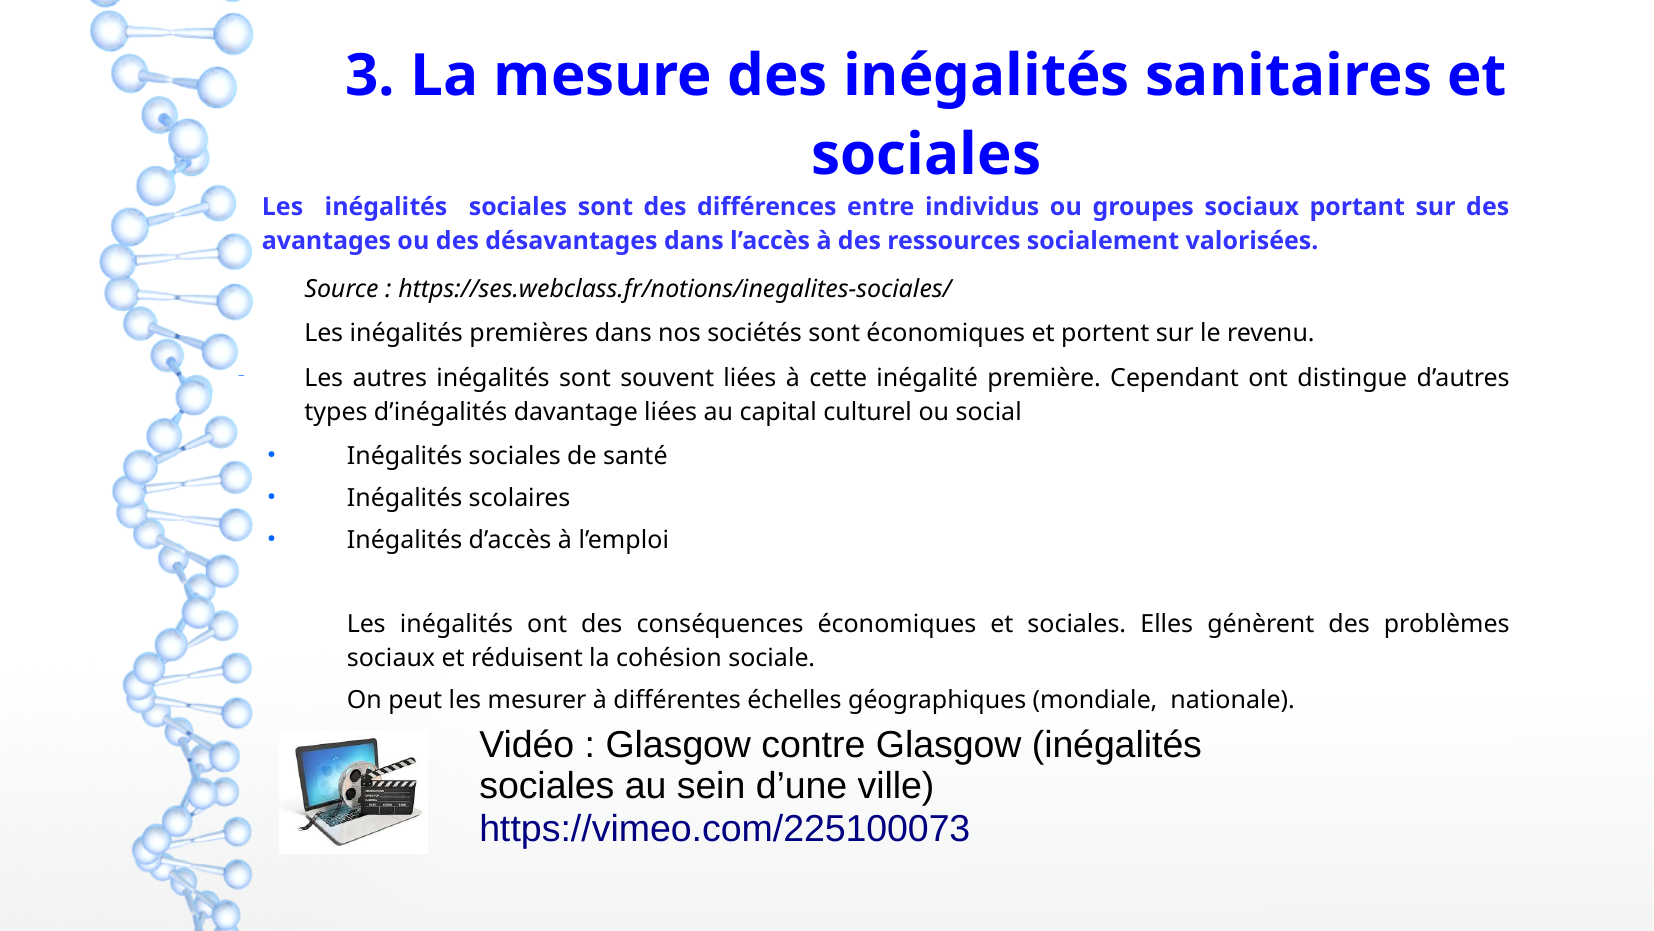

# 3. La mesure des inégalités sanitaires et sociales
Les inégalités sociales sont des différences entre individus ou groupes sociaux portant sur des avantages ou des désavantages dans l’accès à des ressources socialement valorisées.
Source : https://ses.webclass.fr/notions/inegalites-sociales/
Les inégalités premières dans nos sociétés sont économiques et portent sur le revenu.
Les autres inégalités sont souvent liées à cette inégalité première. Cependant ont distingue d’autres types d’inégalités davantage liées au capital culturel ou social
Inégalités sociales de santé
Inégalités scolaires
Inégalités d’accès à l’emploi
Les inégalités ont des conséquences économiques et sociales. Elles génèrent des problèmes sociaux et réduisent la cohésion sociale.
On peut les mesurer à différentes échelles géographiques (mondiale, nationale).
Vidéo : Glasgow contre Glasgow (inégalités sociales au sein d’une ville)
https://vimeo.com/225100073